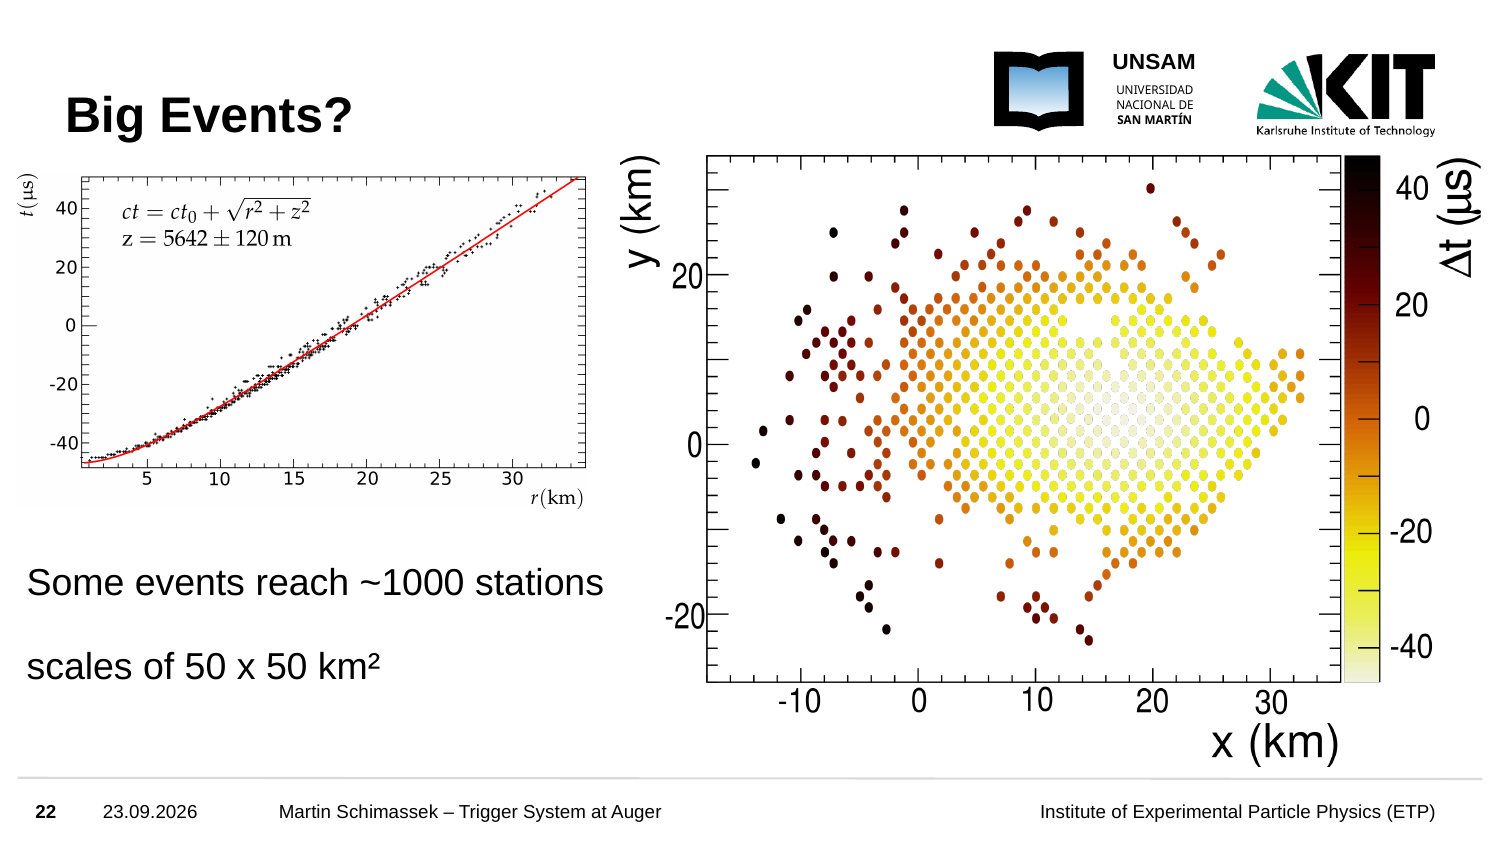

# Big Events?
Some events reach ~1000 stations
scales of 50 x 50 km²